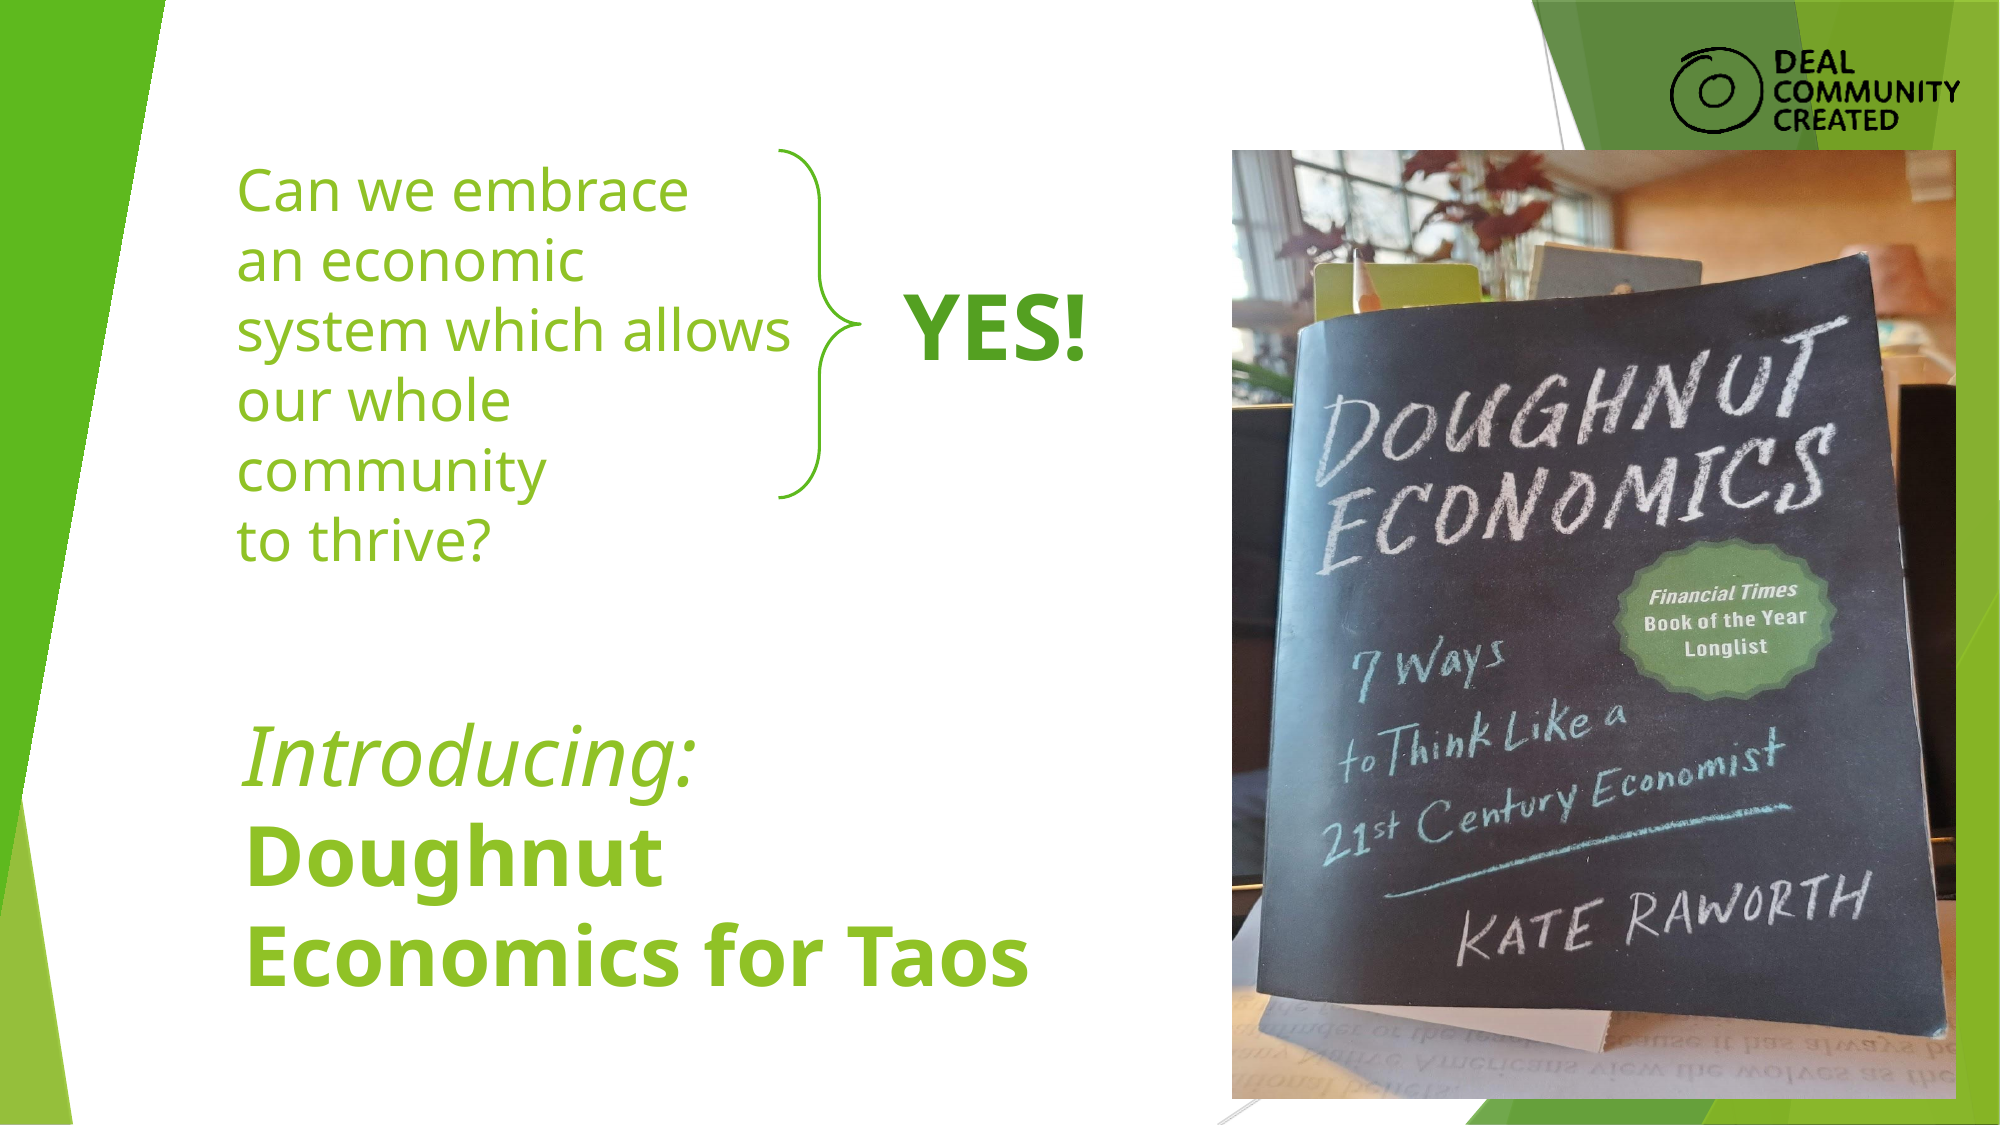

Can we embrace
an economic system which allows our whole community
to thrive?
YES!
Introducing:
Doughnut Economics for Taos